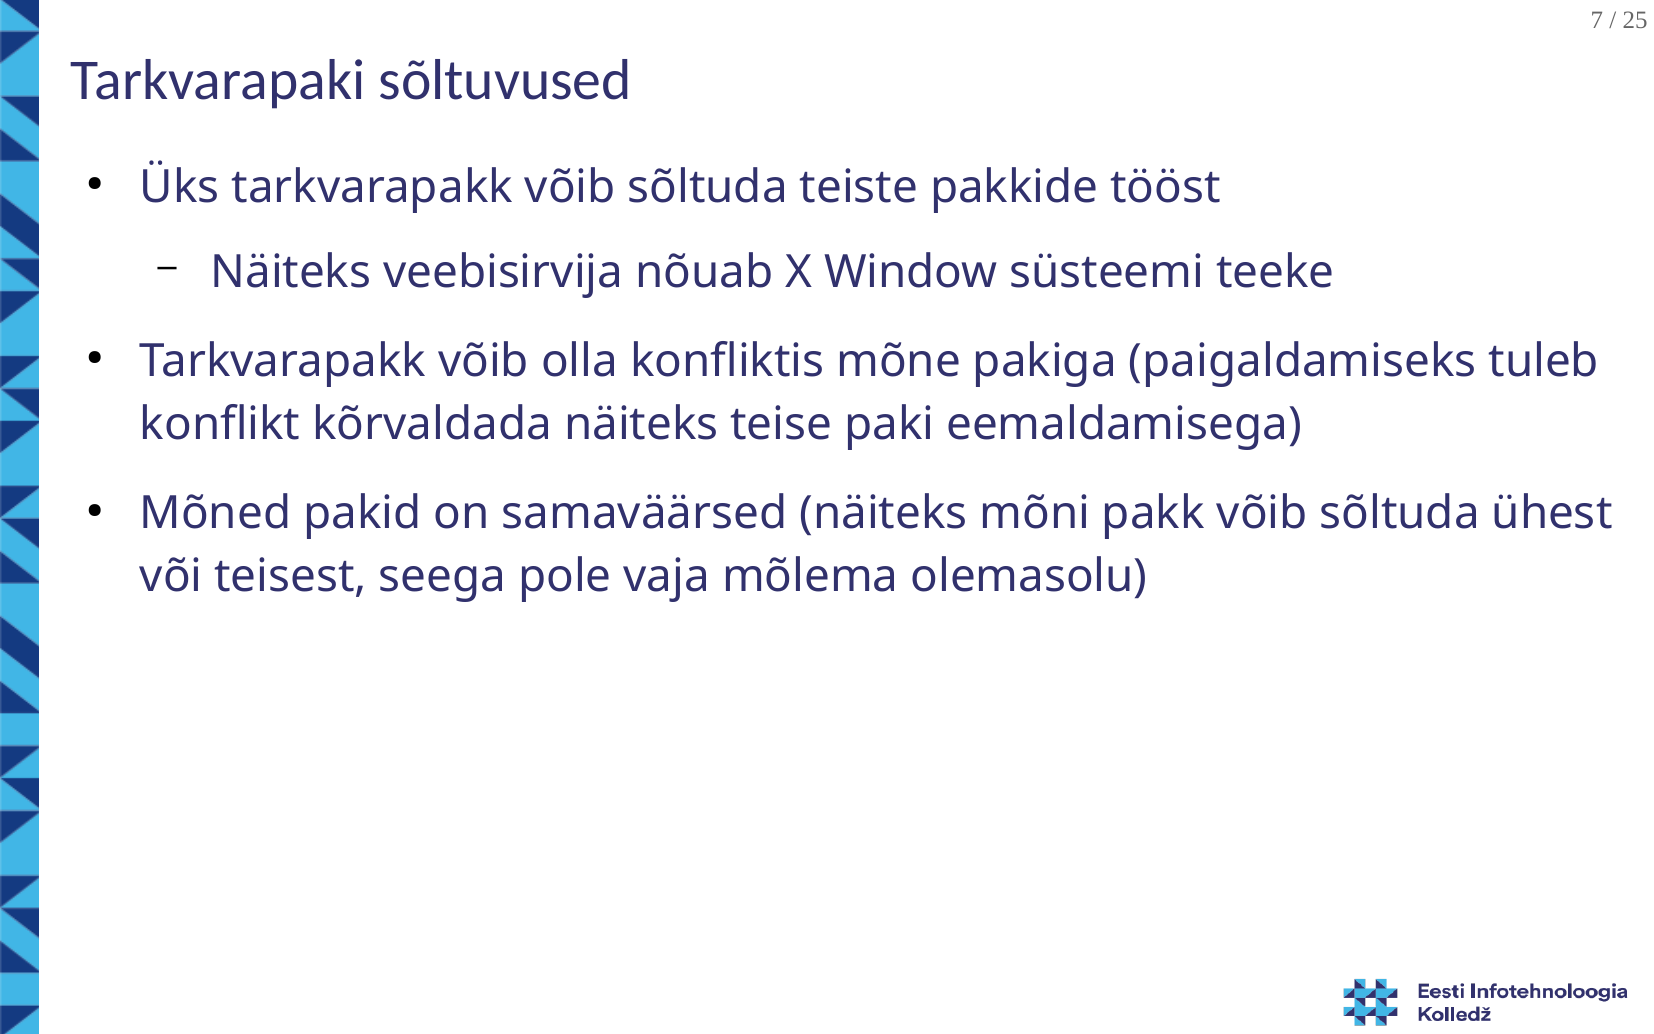

# Tarkvarapaki sõltuvused
Üks tarkvarapakk võib sõltuda teiste pakkide tööst
Näiteks veebisirvija nõuab X Window süsteemi teeke
Tarkvarapakk võib olla konfliktis mõne pakiga (paigaldamiseks tuleb konflikt kõrvaldada näiteks teise paki eemaldamisega)
Mõned pakid on samaväärsed (näiteks mõni pakk võib sõltuda ühest või teisest, seega pole vaja mõlema olemasolu)